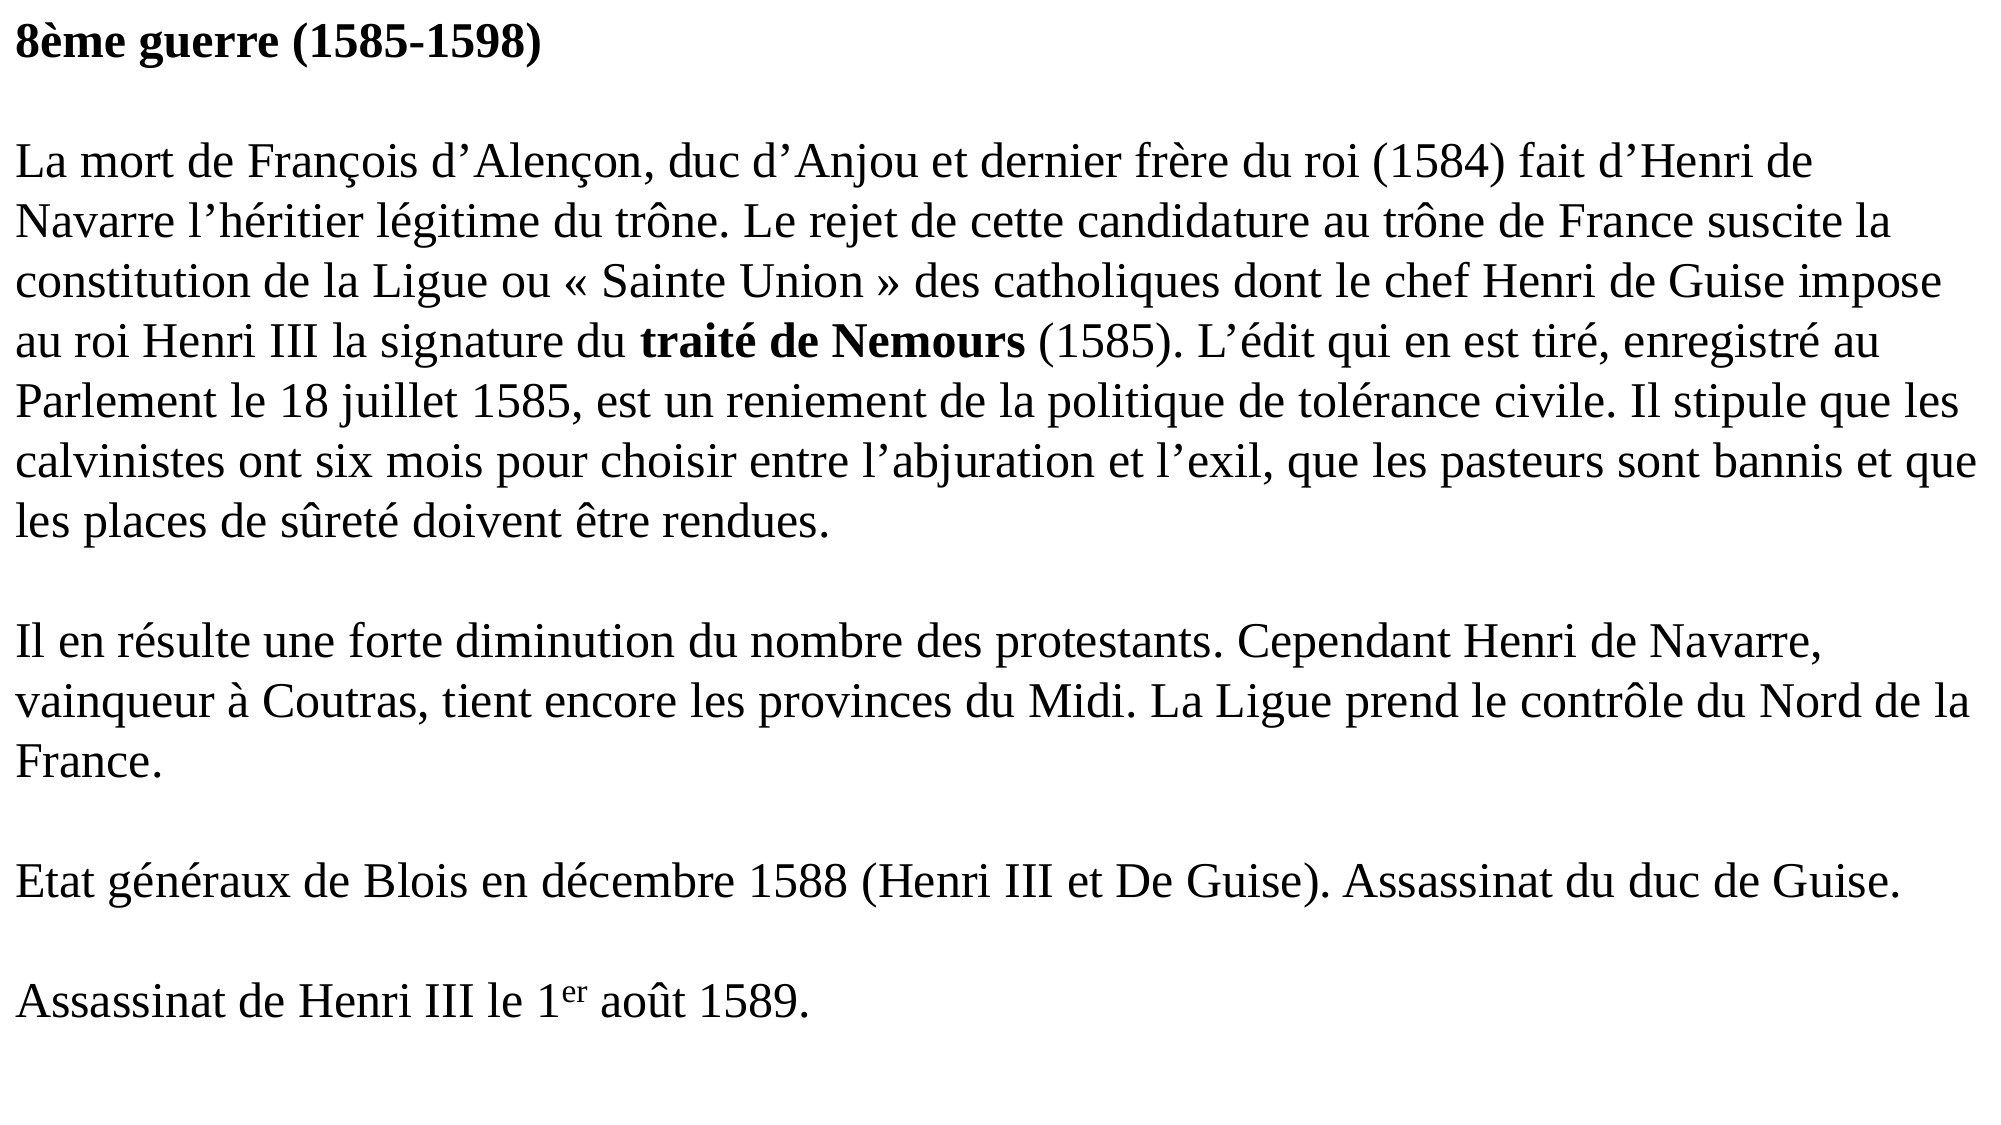

8ème guerre (1585-1598)
La mort de François d’Alençon, duc d’Anjou et dernier frère du roi (1584) fait d’Henri de Navarre l’héritier légitime du trône. Le rejet de cette candidature au trône de France suscite la constitution de la Ligue ou « Sainte Union » des catholiques dont le chef Henri de Guise impose au roi Henri III la signature du traité de Nemours (1585). L’édit qui en est tiré, enregistré au Parlement le 18 juillet 1585, est un reniement de la politique de tolérance civile. Il stipule que les calvinistes ont six mois pour choisir entre l’abjuration et l’exil, que les pasteurs sont bannis et que les places de sûreté doivent être rendues.
Il en résulte une forte diminution du nombre des protestants. Cependant Henri de Navarre, vainqueur à Coutras, tient encore les provinces du Midi. La Ligue prend le contrôle du Nord de la France.
Etat généraux de Blois en décembre 1588 (Henri III et De Guise). Assassinat du duc de Guise.
Assassinat de Henri III le 1er août 1589.